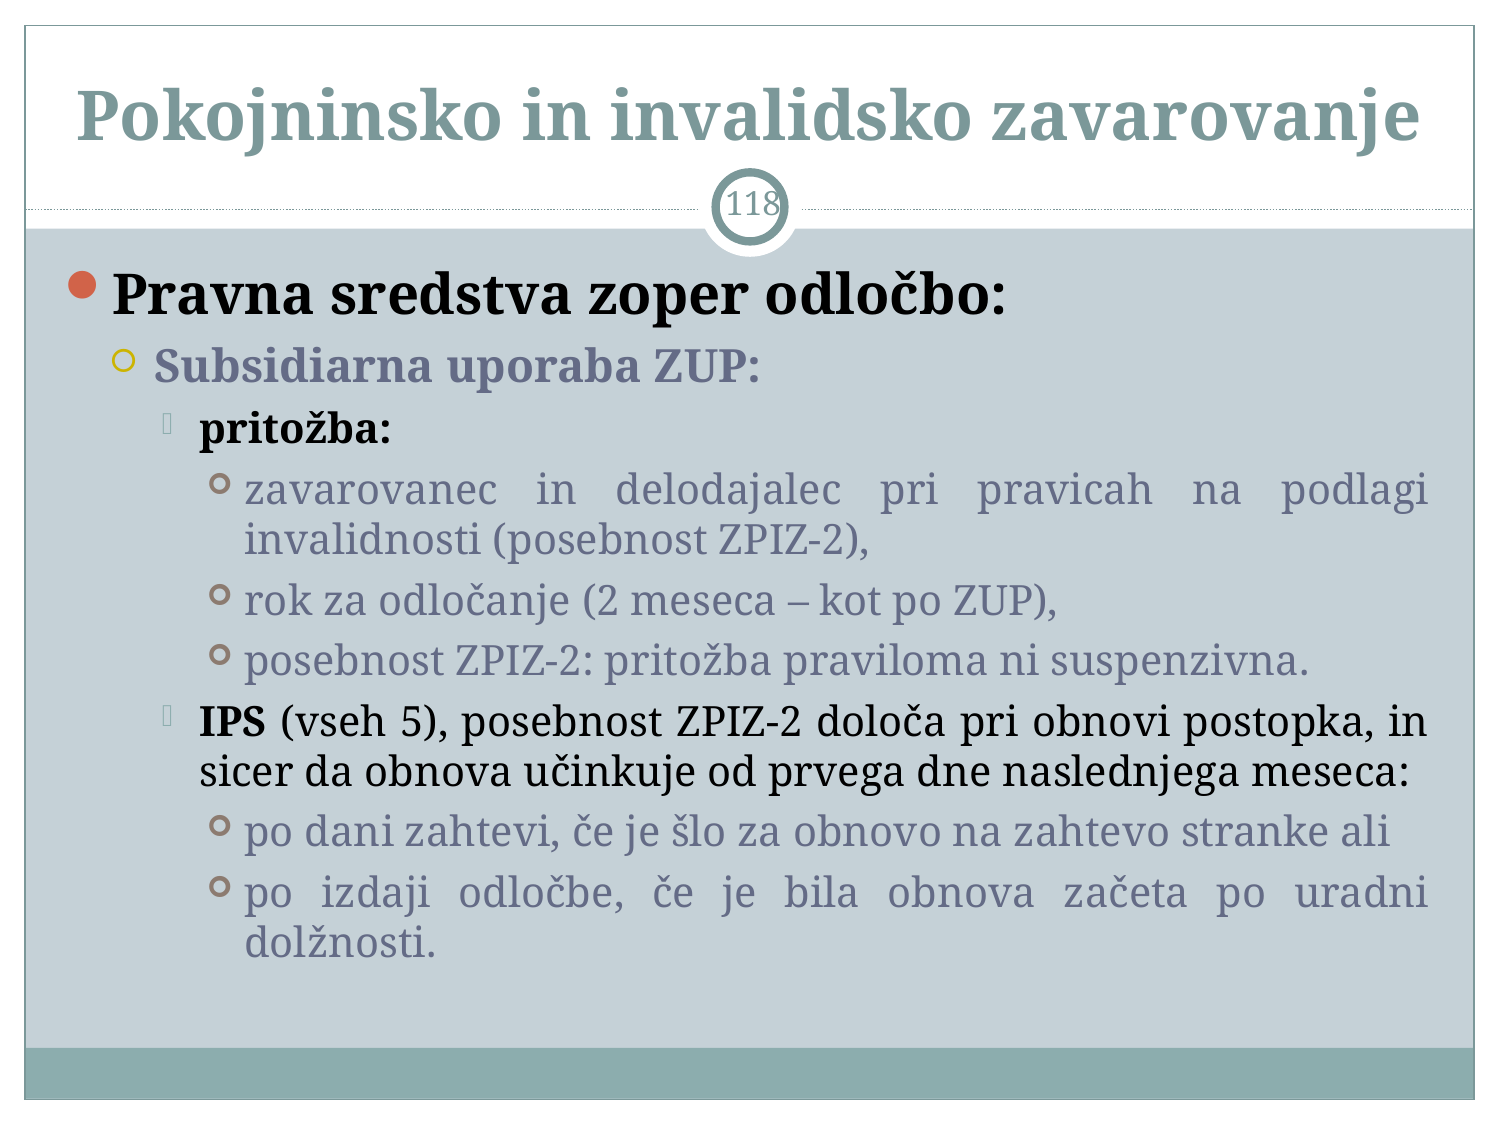

# Pokojninsko in invalidsko zavarovanje
Pravna sredstva zoper odločbo:
Subsidiarna uporaba ZUP:
pritožba:
zavarovanec in delodajalec pri pravicah na podlagi invalidnosti (posebnost ZPIZ-2),
rok za odločanje (2 meseca – kot po ZUP),
posebnost ZPIZ-2: pritožba praviloma ni suspenzivna.
IPS (vseh 5), posebnost ZPIZ-2 določa pri obnovi postopka, in sicer da obnova učinkuje od prvega dne naslednjega meseca:
po dani zahtevi, če je šlo za obnovo na zahtevo stranke ali
po izdaji odločbe, če je bila obnova začeta po uradni dolžnosti.